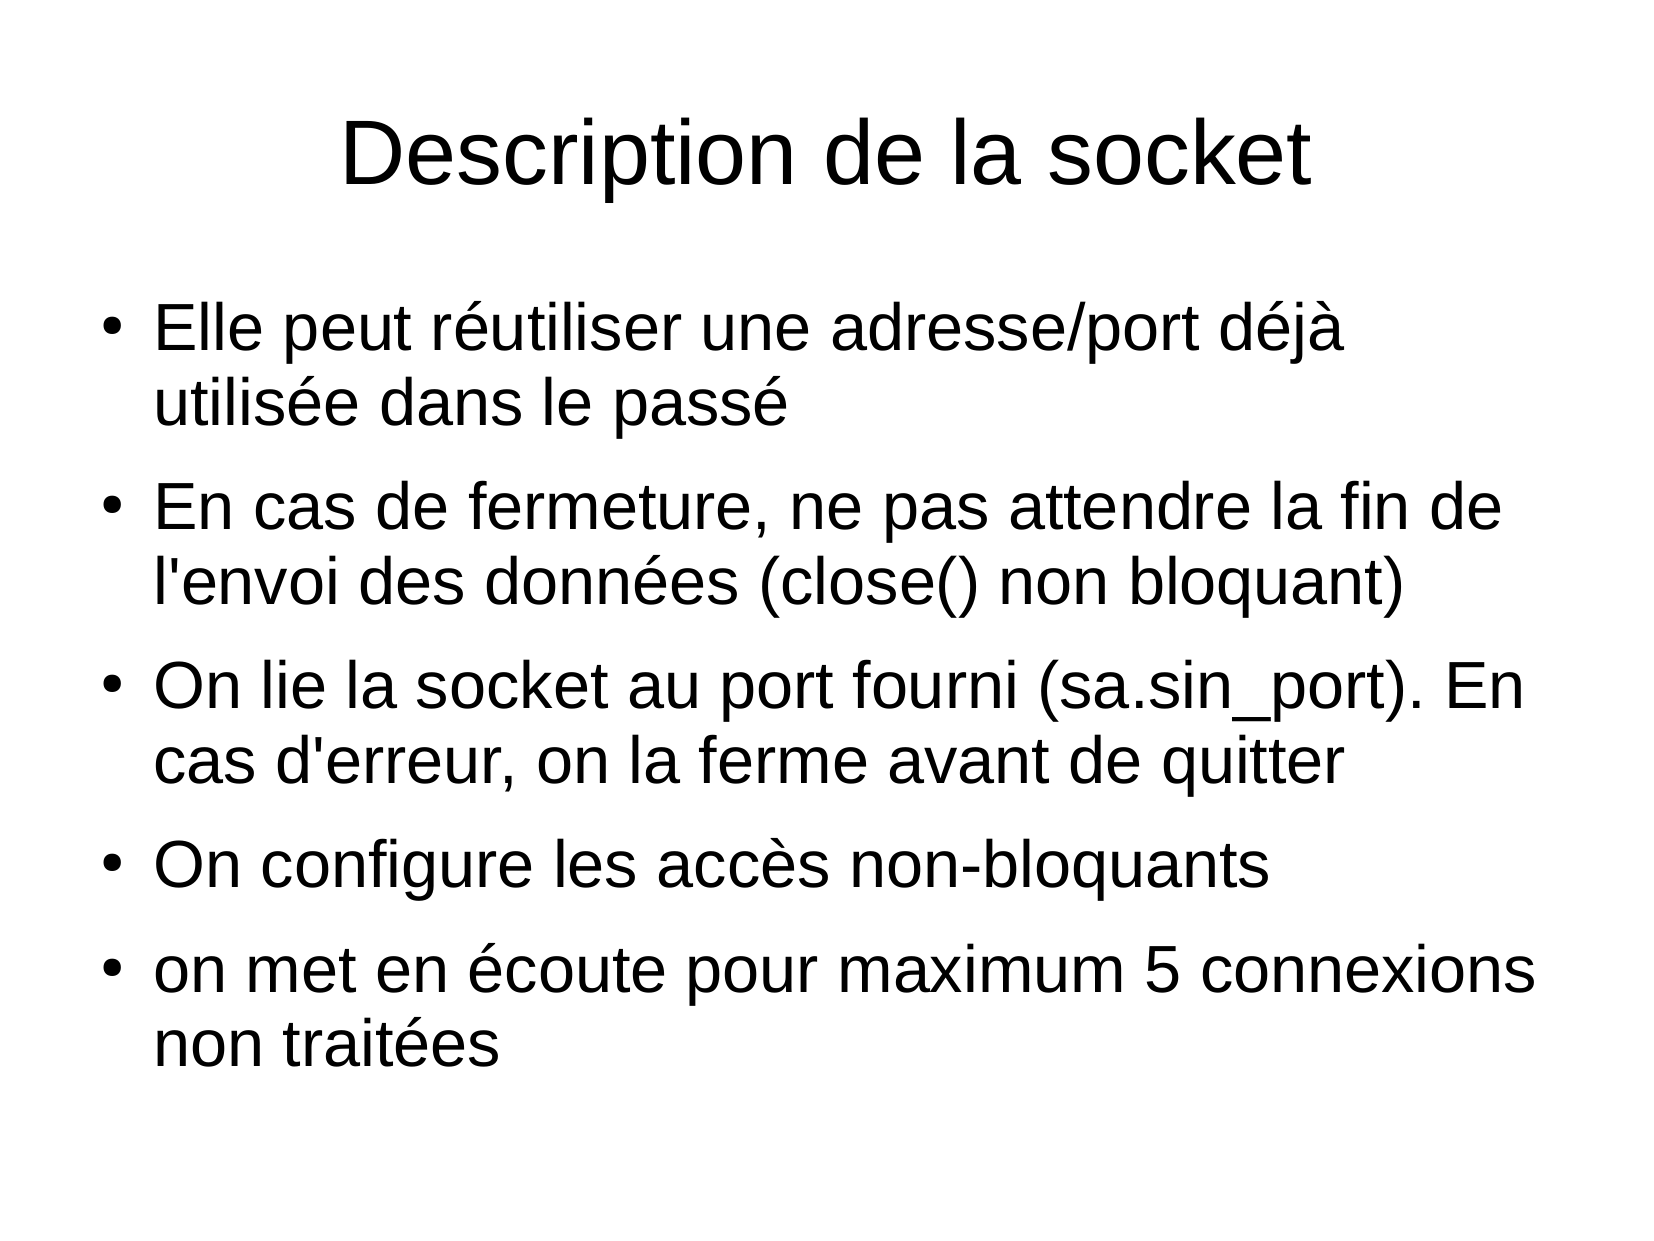

# Description de la socket
Elle peut réutiliser une adresse/port déjà utilisée dans le passé
En cas de fermeture, ne pas attendre la fin de l'envoi des données (close() non bloquant)
On lie la socket au port fourni (sa.sin_port). En cas d'erreur, on la ferme avant de quitter
On configure les accès non-bloquants
on met en écoute pour maximum 5 connexions non traitées